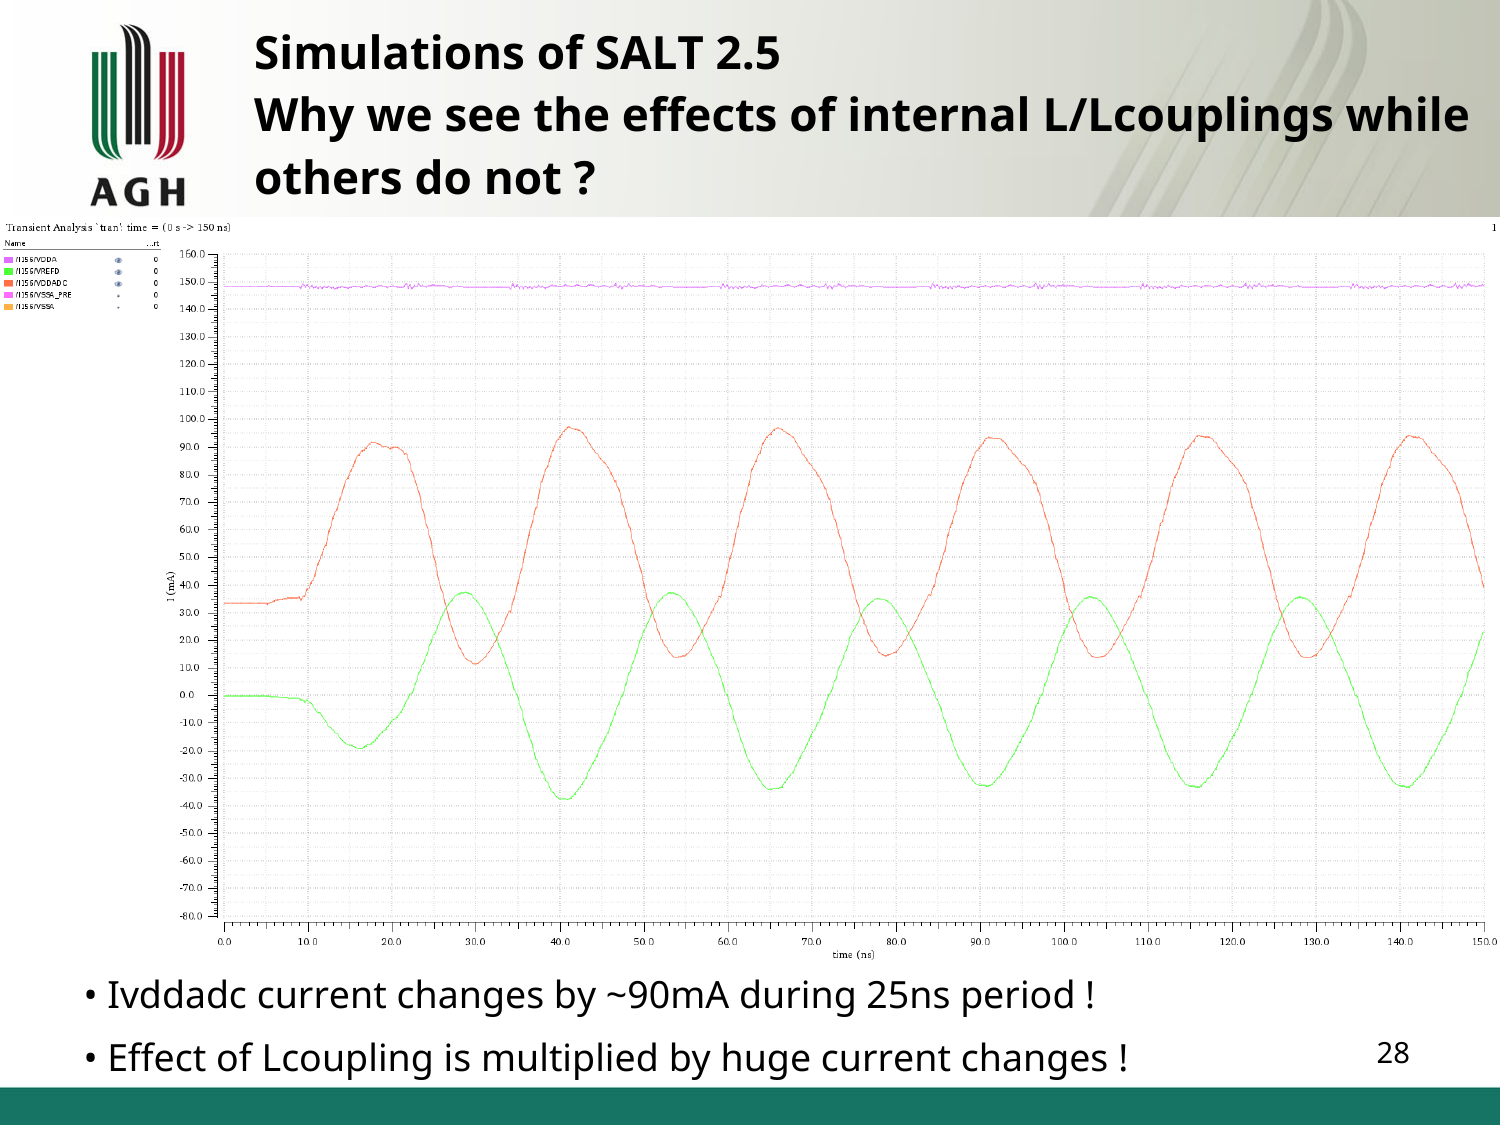

# Simulations of SALT 2.5 Why we see the effects of internal L/Lcouplings while others do not ?
 Ivddadc current changes by ~90mA during 25ns period !
 Effect of Lcoupling is multiplied by huge current changes !
28